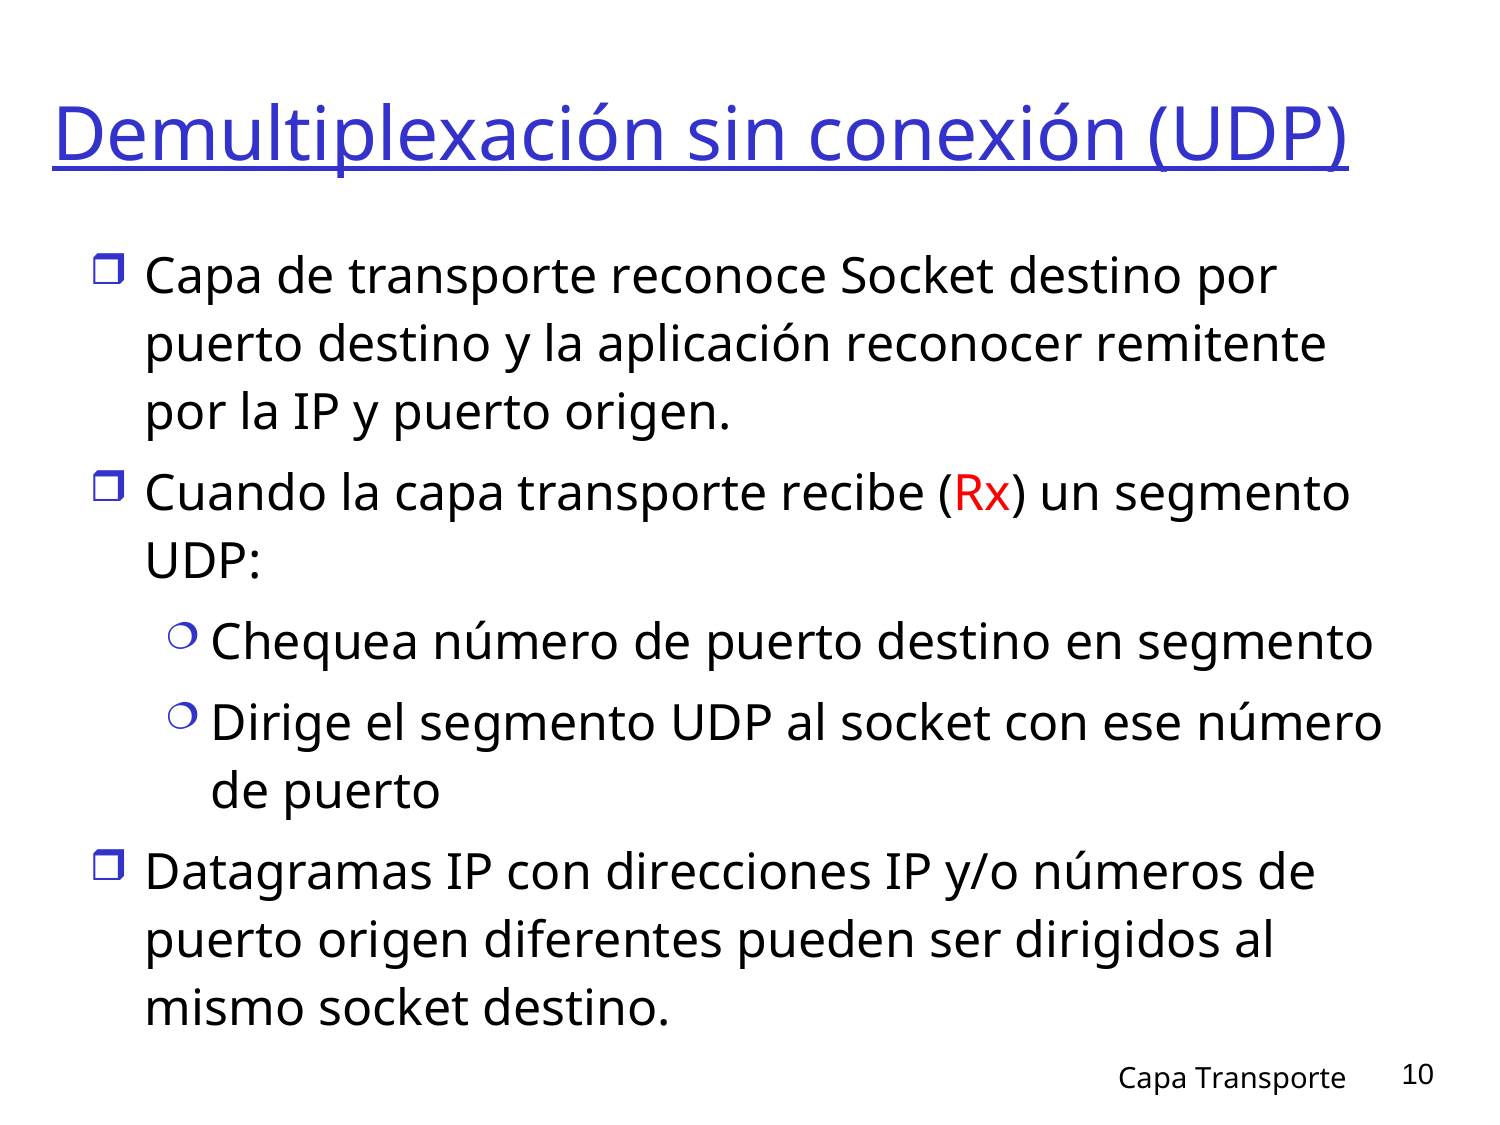

# Demultiplexación sin conexión (UDP)‏
Capa de transporte reconoce Socket destino por puerto destino y la aplicación reconocer remitente por la IP y puerto origen.
Cuando la capa transporte recibe (Rx) un segmento UDP:
Chequea número de puerto destino en segmento
Dirige el segmento UDP al socket con ese número de puerto
Datagramas IP con direcciones IP y/o números de puerto origen diferentes pueden ser dirigidos al mismo socket destino.
10